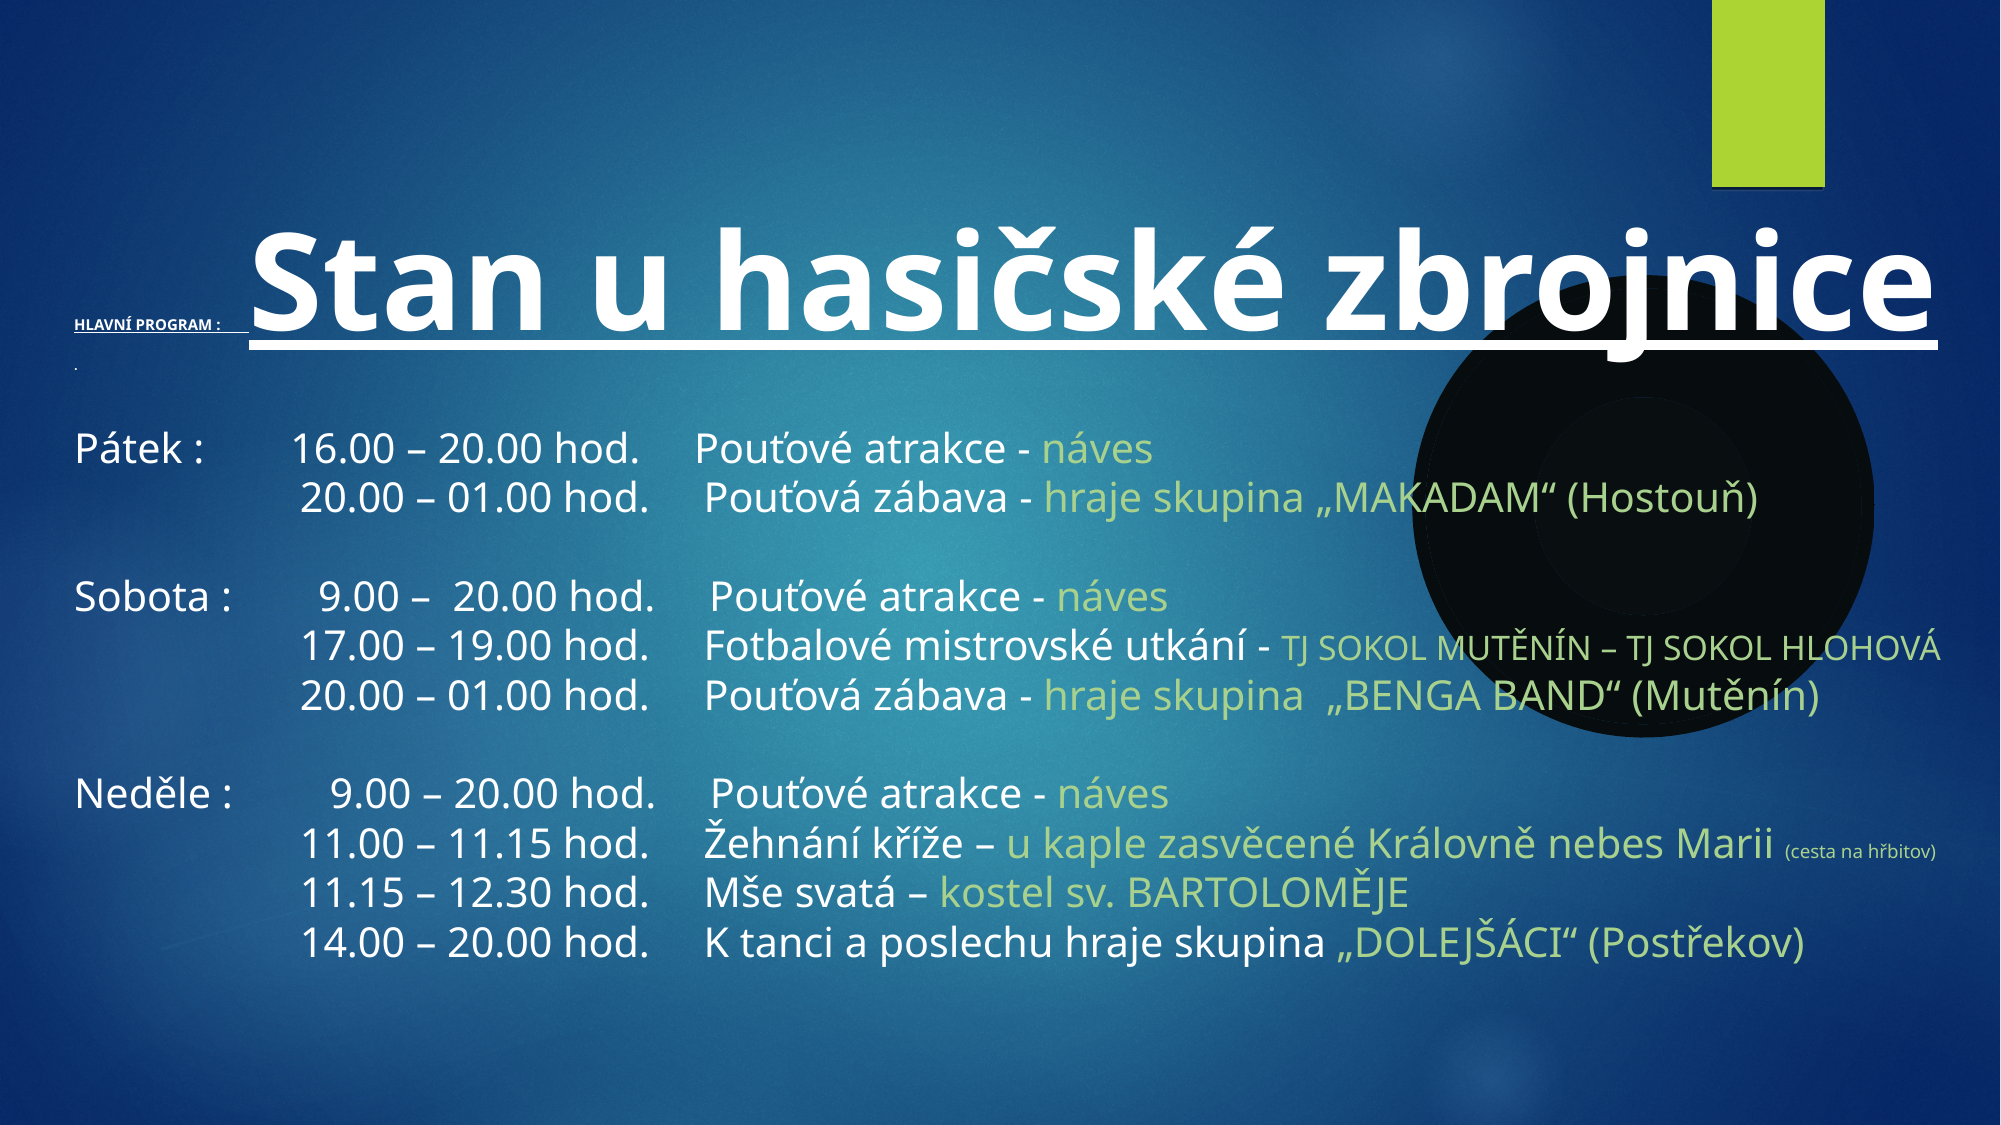

# HLAVNÍ PROGRAM : Stan u hasičské zbrojnice . Pátek : 16.00 – 20.00 hod. Pouťové atrakce - náves 20.00 – 01.00 hod. Pouťová zábava - hraje skupina „MAKADAM“ (Hostouň) Sobota : 9.00 – 20.00 hod. Pouťové atrakce - náves 17.00 – 19.00 hod. Fotbalové mistrovské utkání - TJ SOKOL MUTĚNÍN – TJ SOKOL HLOHOVÁ 20.00 – 01.00 hod. Pouťová zábava - hraje skupina „BENGA BAND“ (Mutěnín) Neděle : 9.00 – 20.00 hod. Pouťové atrakce - náves 11.00 – 11.15 hod. Žehnání kříže – u kaple zasvěcené Královně nebes Marii (cesta na hřbitov) 11.15 – 12.30 hod. Mše svatá – kostel sv. BARTOLOMĚJE 14.00 – 20.00 hod. K tanci a poslechu hraje skupina „DOLEJŠÁCI“ (Postřekov)